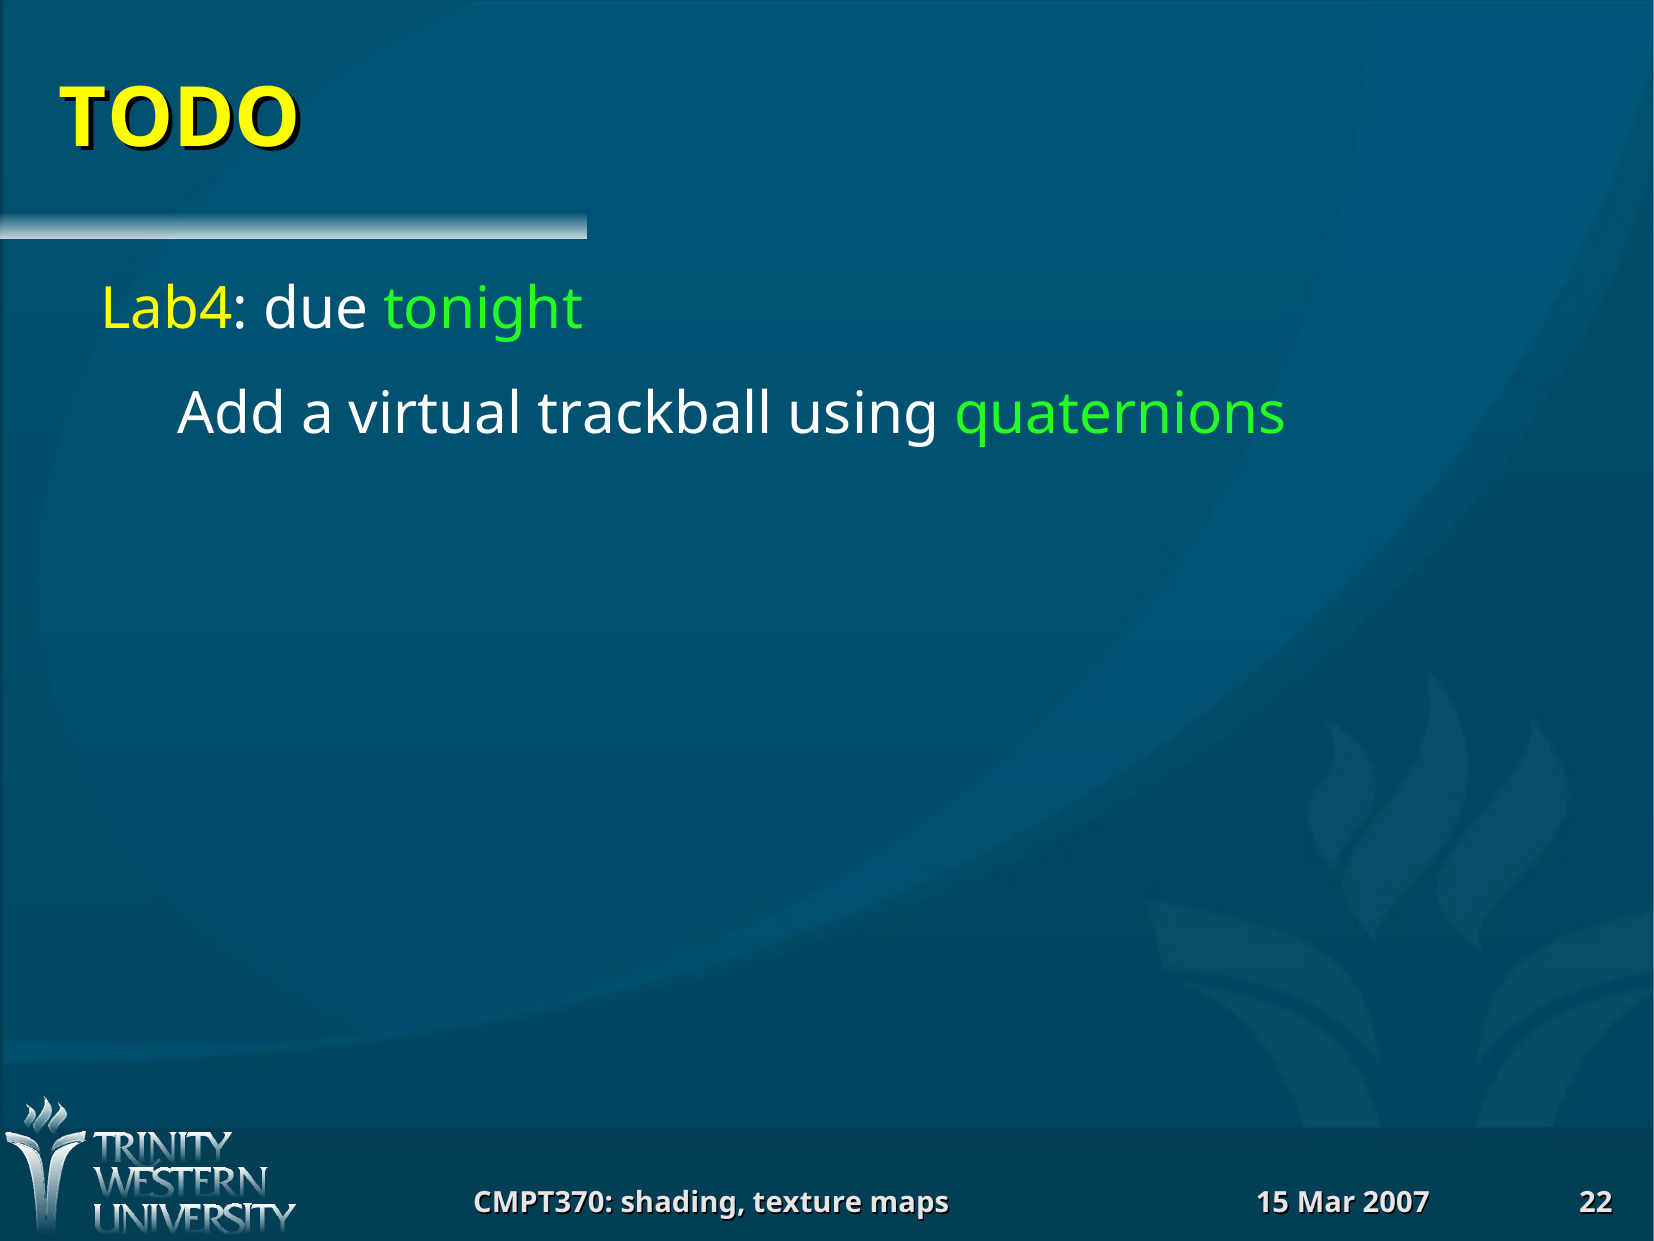

# TODO
Lab4: due tonight
Add a virtual trackball using quaternions
CMPT370: shading, texture maps
15 Mar 2007
22